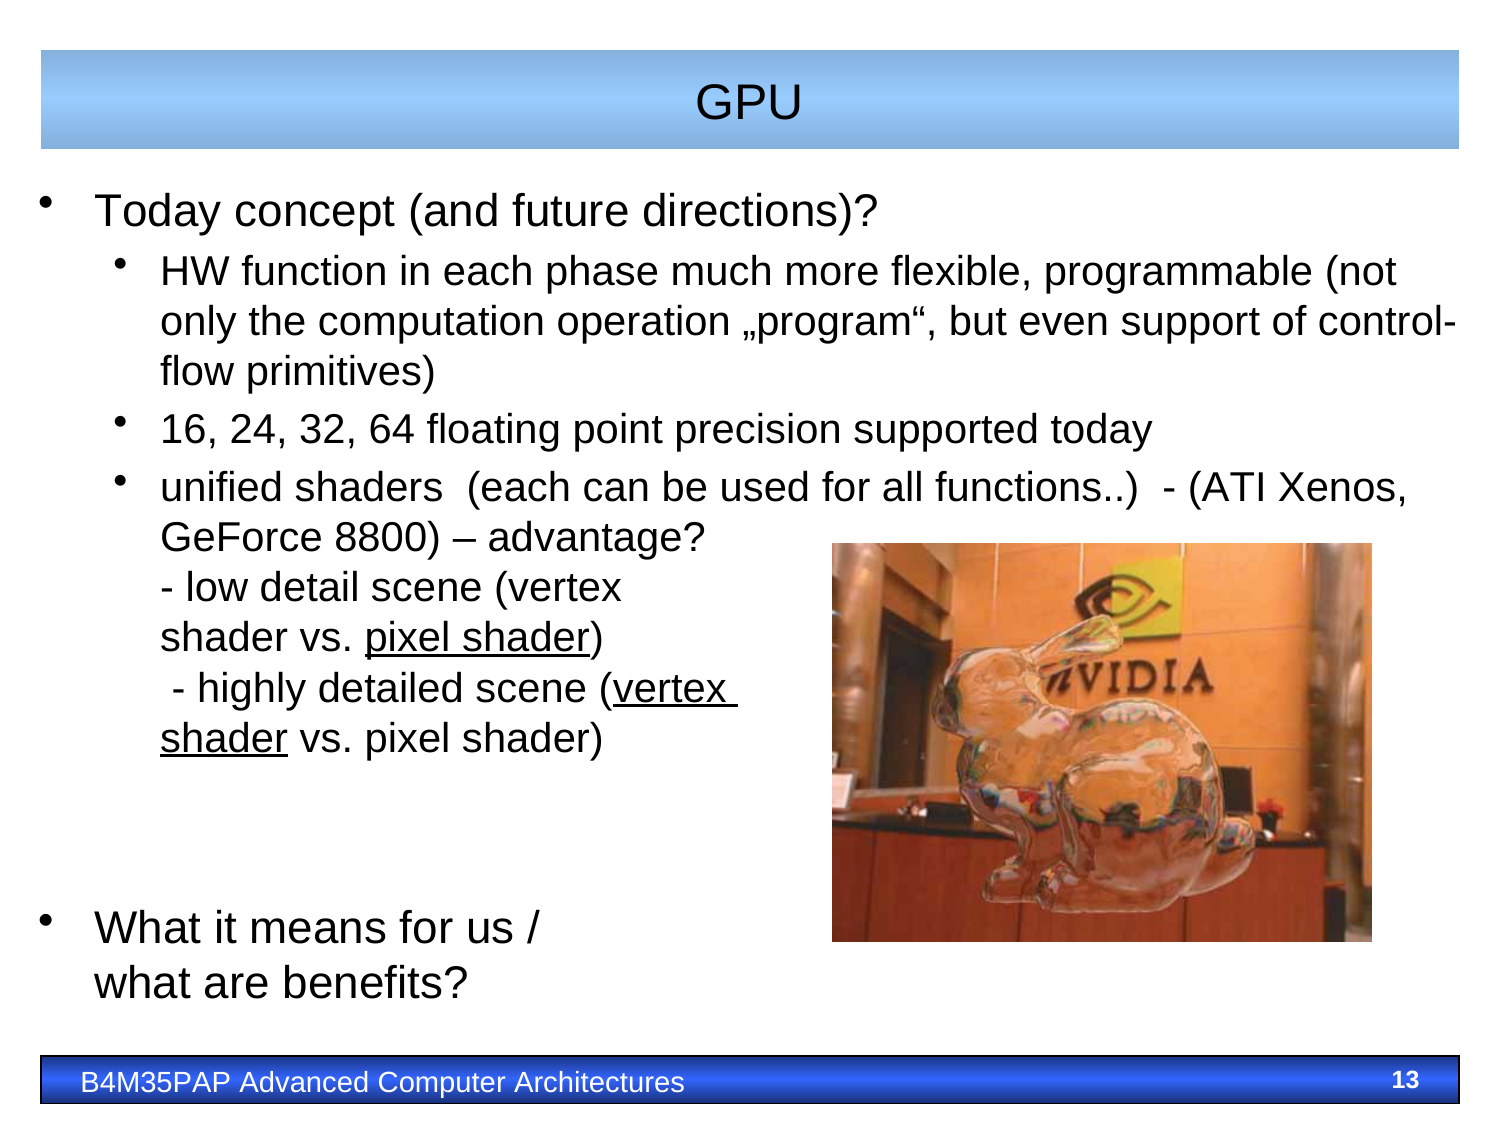

# GPU
Today concept (and future directions)?
HW function in each phase much more flexible, programmable (not only the computation operation „program“, but even support of control-flow primitives)
16, 24, 32, 64 floating point precision supported today
unified shaders (each can be used for all functions..) - (ATI Xenos, GeForce 8800) – advantage?
- low detail scene (vertex
shader vs. pixel shader)
 - highly detailed scene (vertex
shader vs. pixel shader)
What it means for us /
what are benefits?